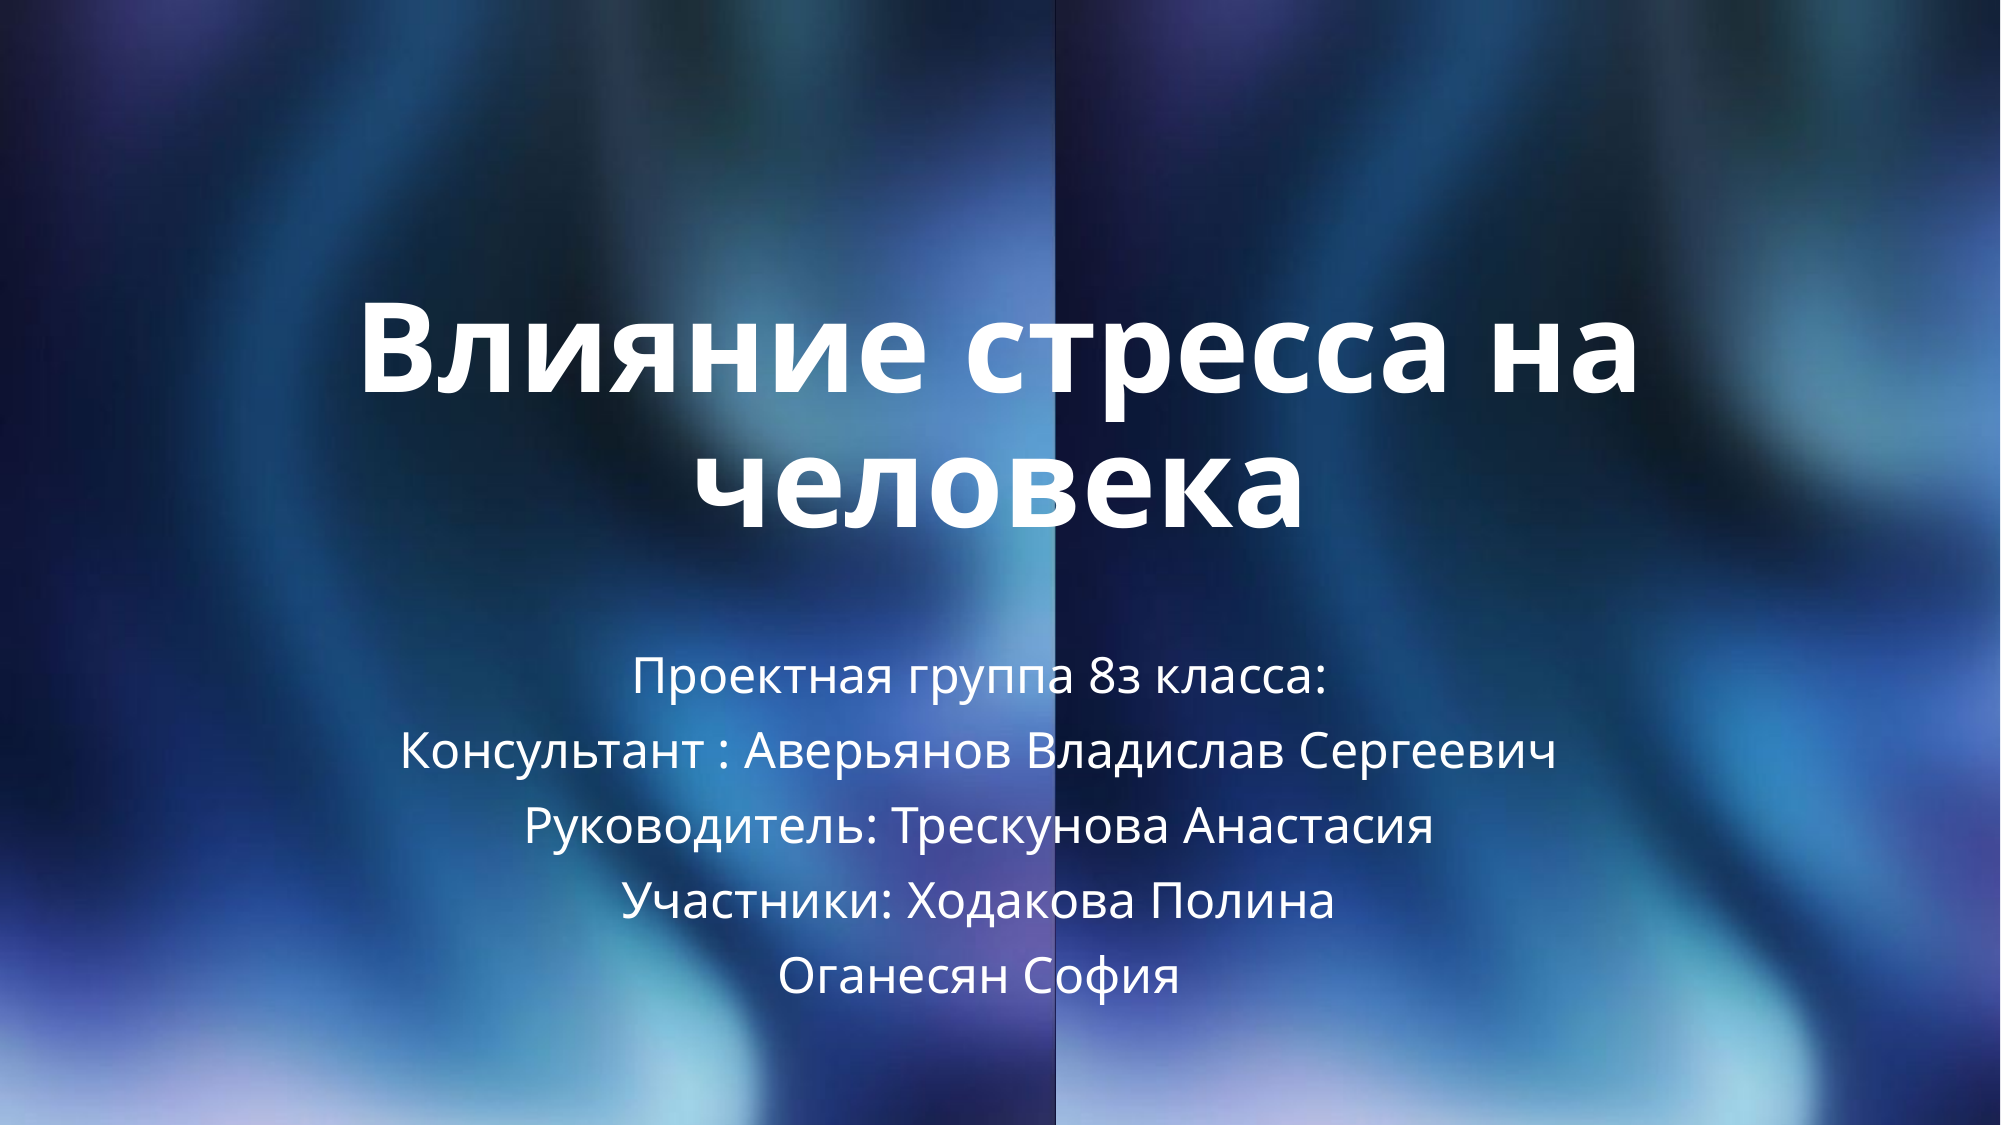

# Влияние стресса на человека
Проектная группа 8з класса:
Консультант : Аверьянов Владислав Сергеевич
Руководитель: Трескунова Анастасия
Участники: Ходакова Полина
Оганесян София